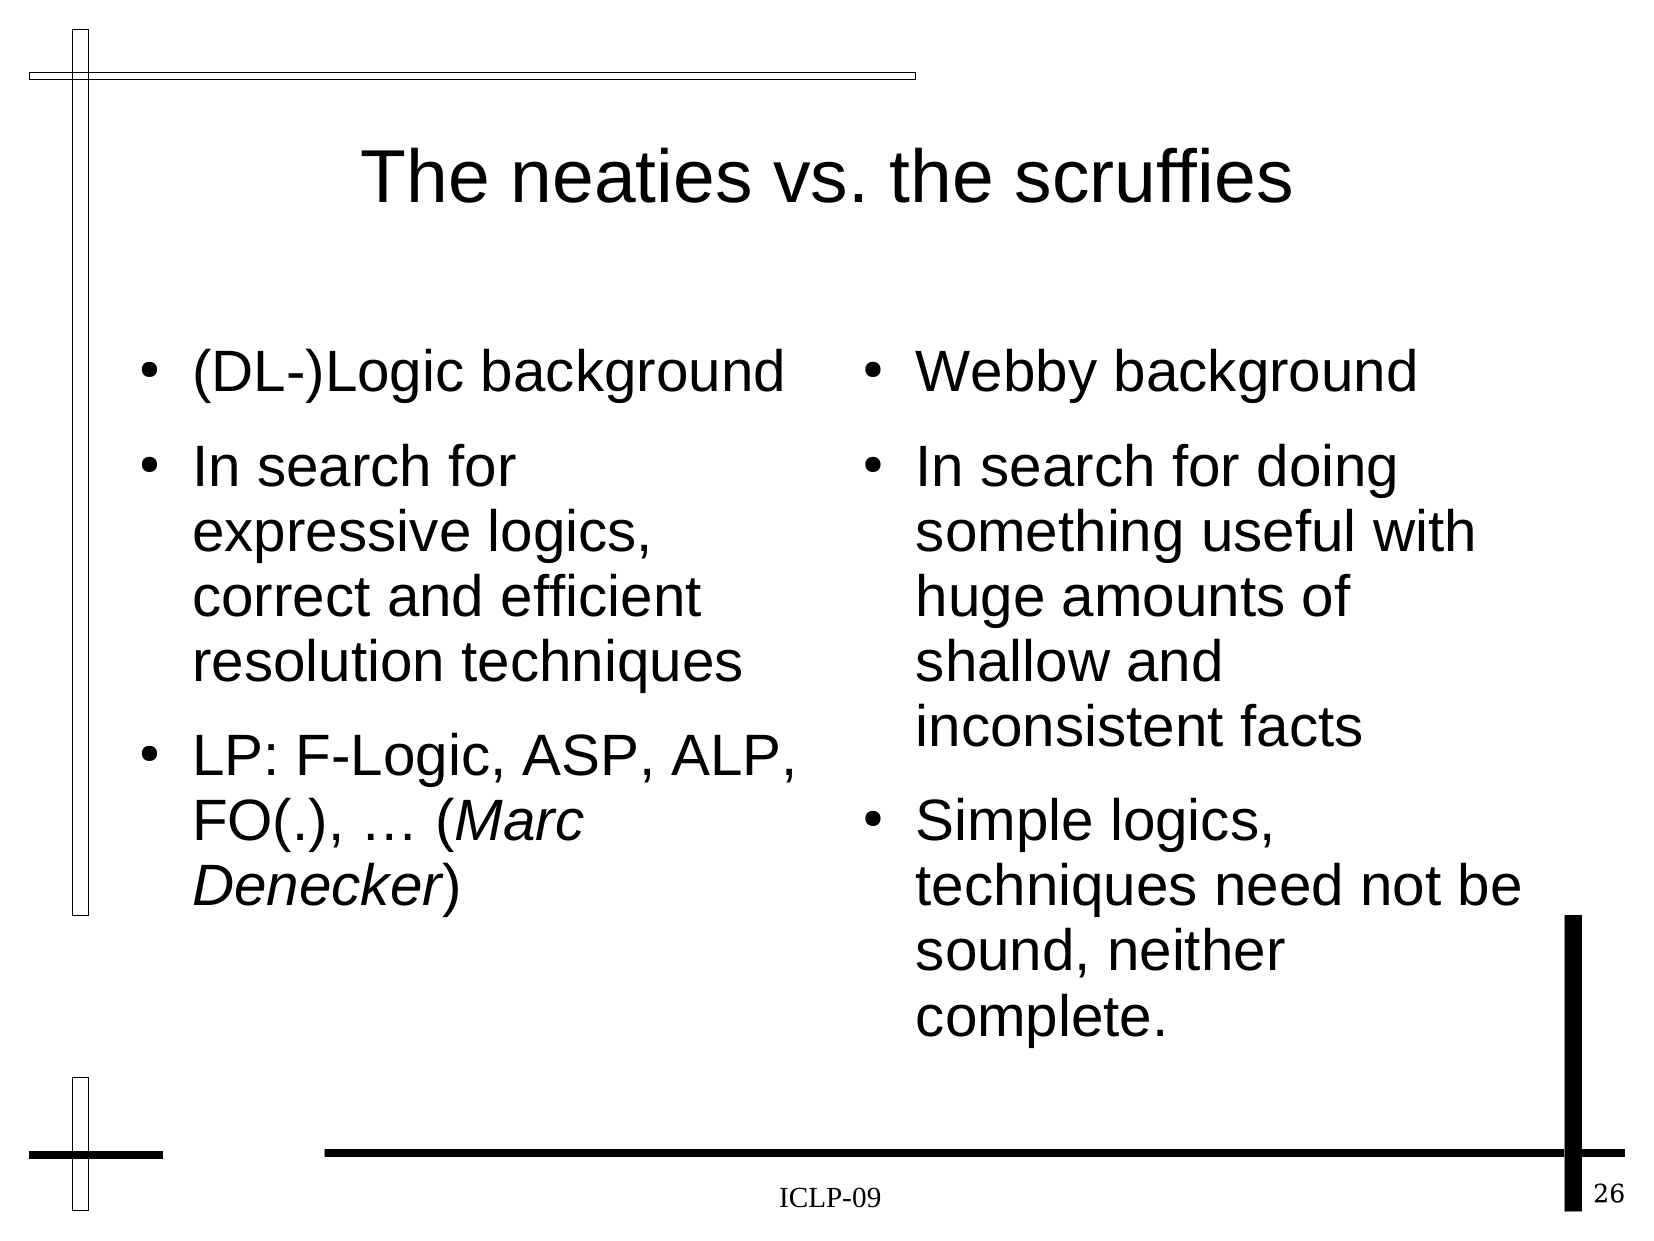

# The neaties vs. the scruffies
(DL-)Logic background
In search for expressive logics, correct and efficient resolution techniques
LP: F-Logic, ASP, ALP, FO(.), … (Marc Denecker)
Webby background
In search for doing something useful with huge amounts of shallow and inconsistent facts
Simple logics, techniques need not be sound, neither complete.